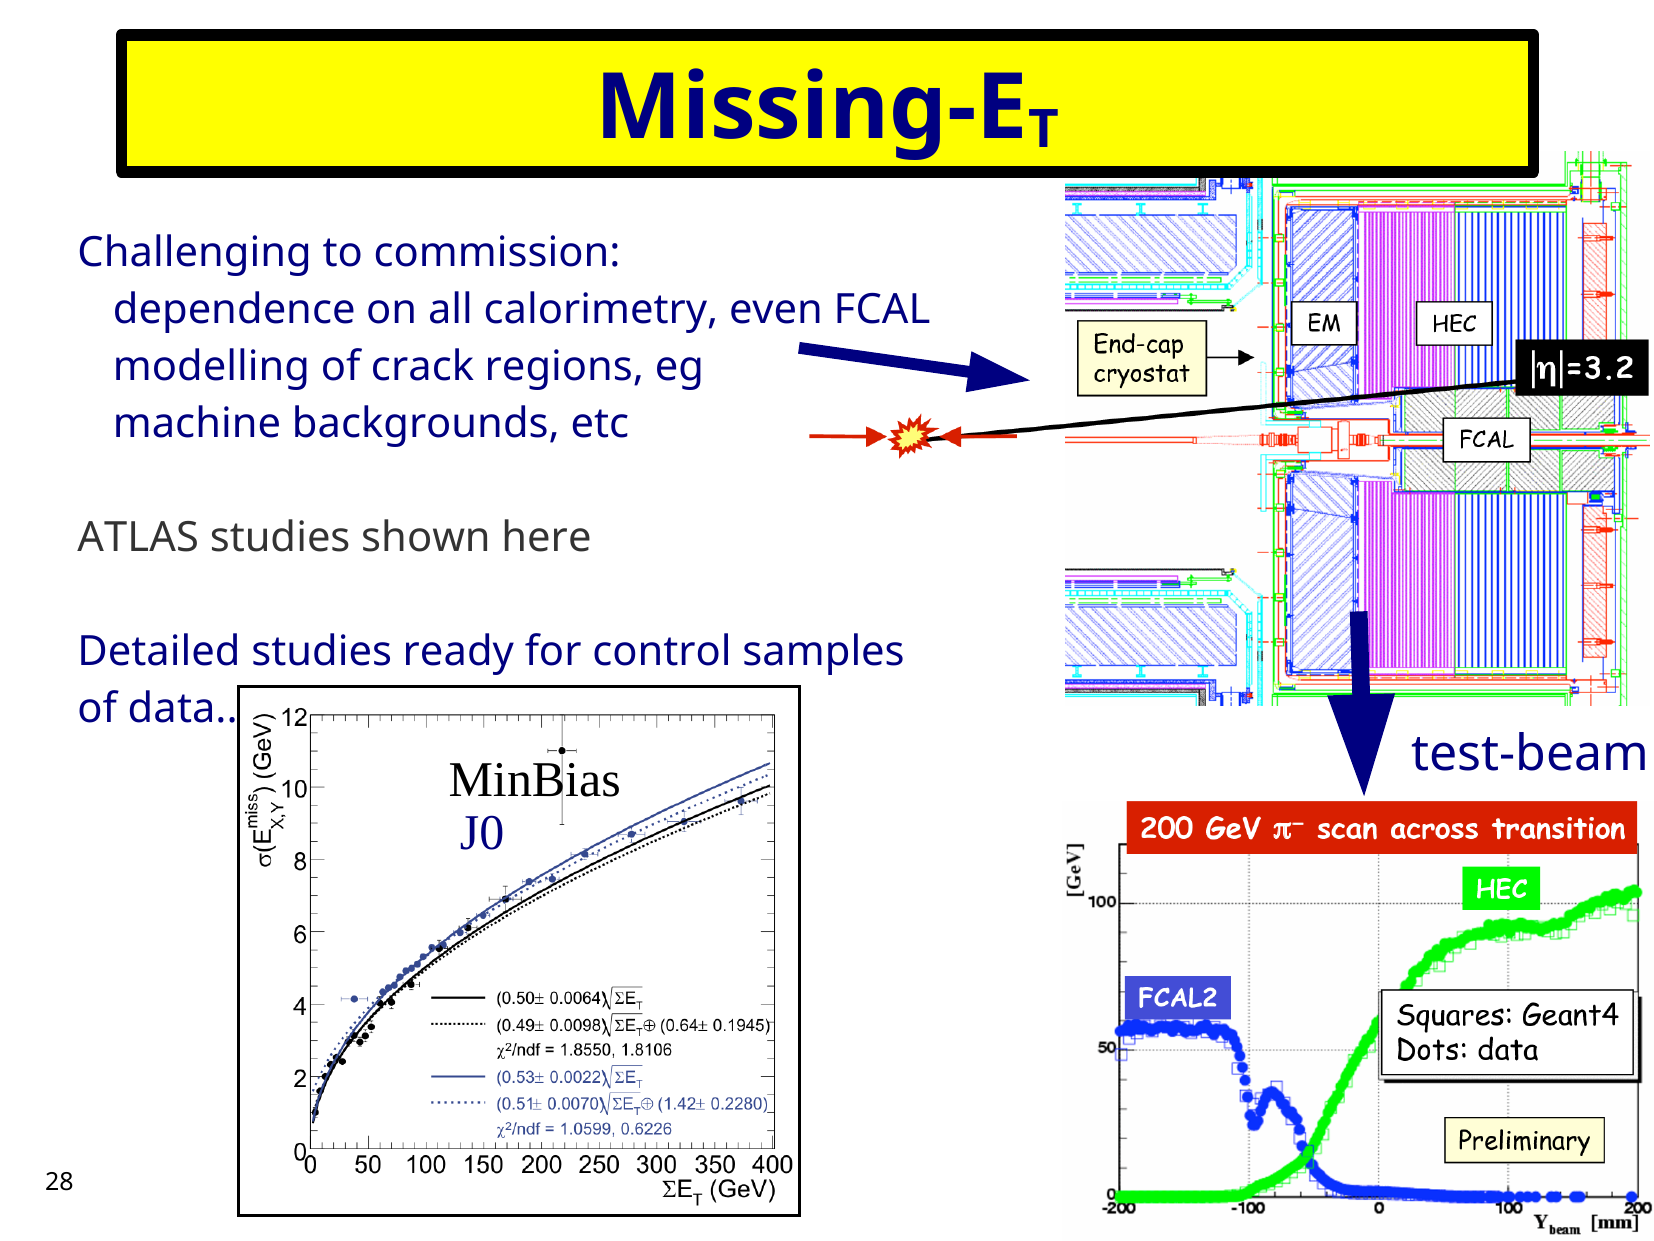

# Missing-ET
Challenging to commission:
dependence on all calorimetry, even FCAL
modelling of crack regions, eg
machine backgrounds, etc
ATLAS studies shown here
Detailed studies ready for control samples
of data...
test-beam
MinBias
J0
28